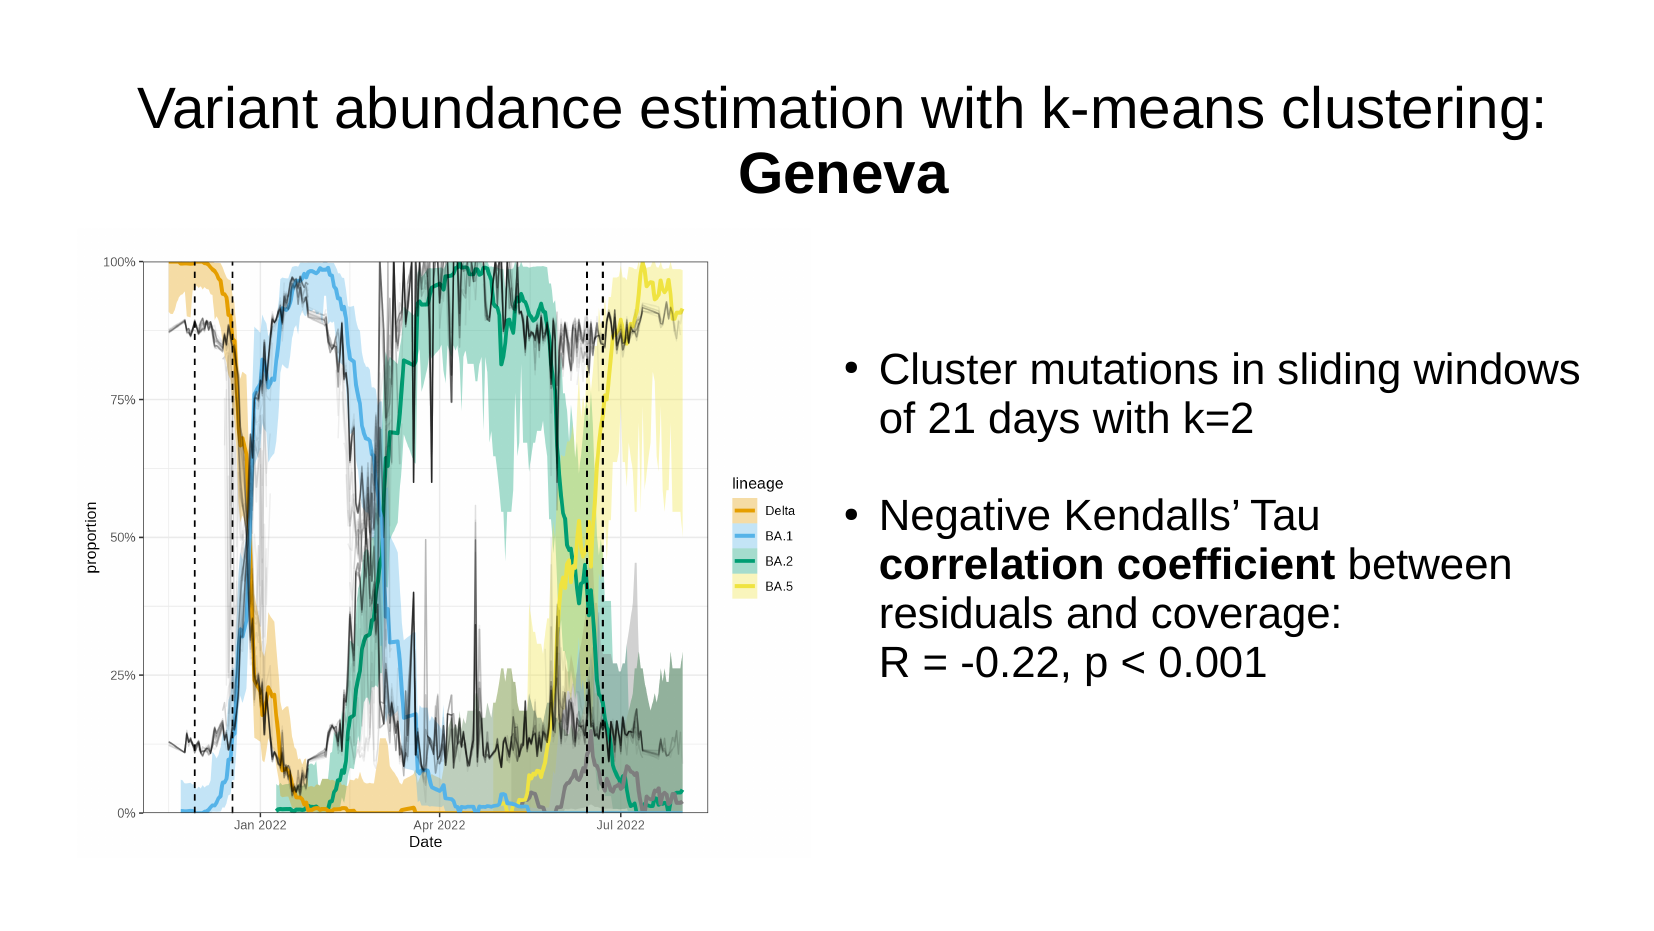

# Variant abundance estimation with k-means clustering: Geneva
Cluster mutations in sliding windows
of 21 days with k=2
Negative Kendalls’ Tau
correlation coefficient between
residuals and coverage:
R = -0.22, p < 0.001